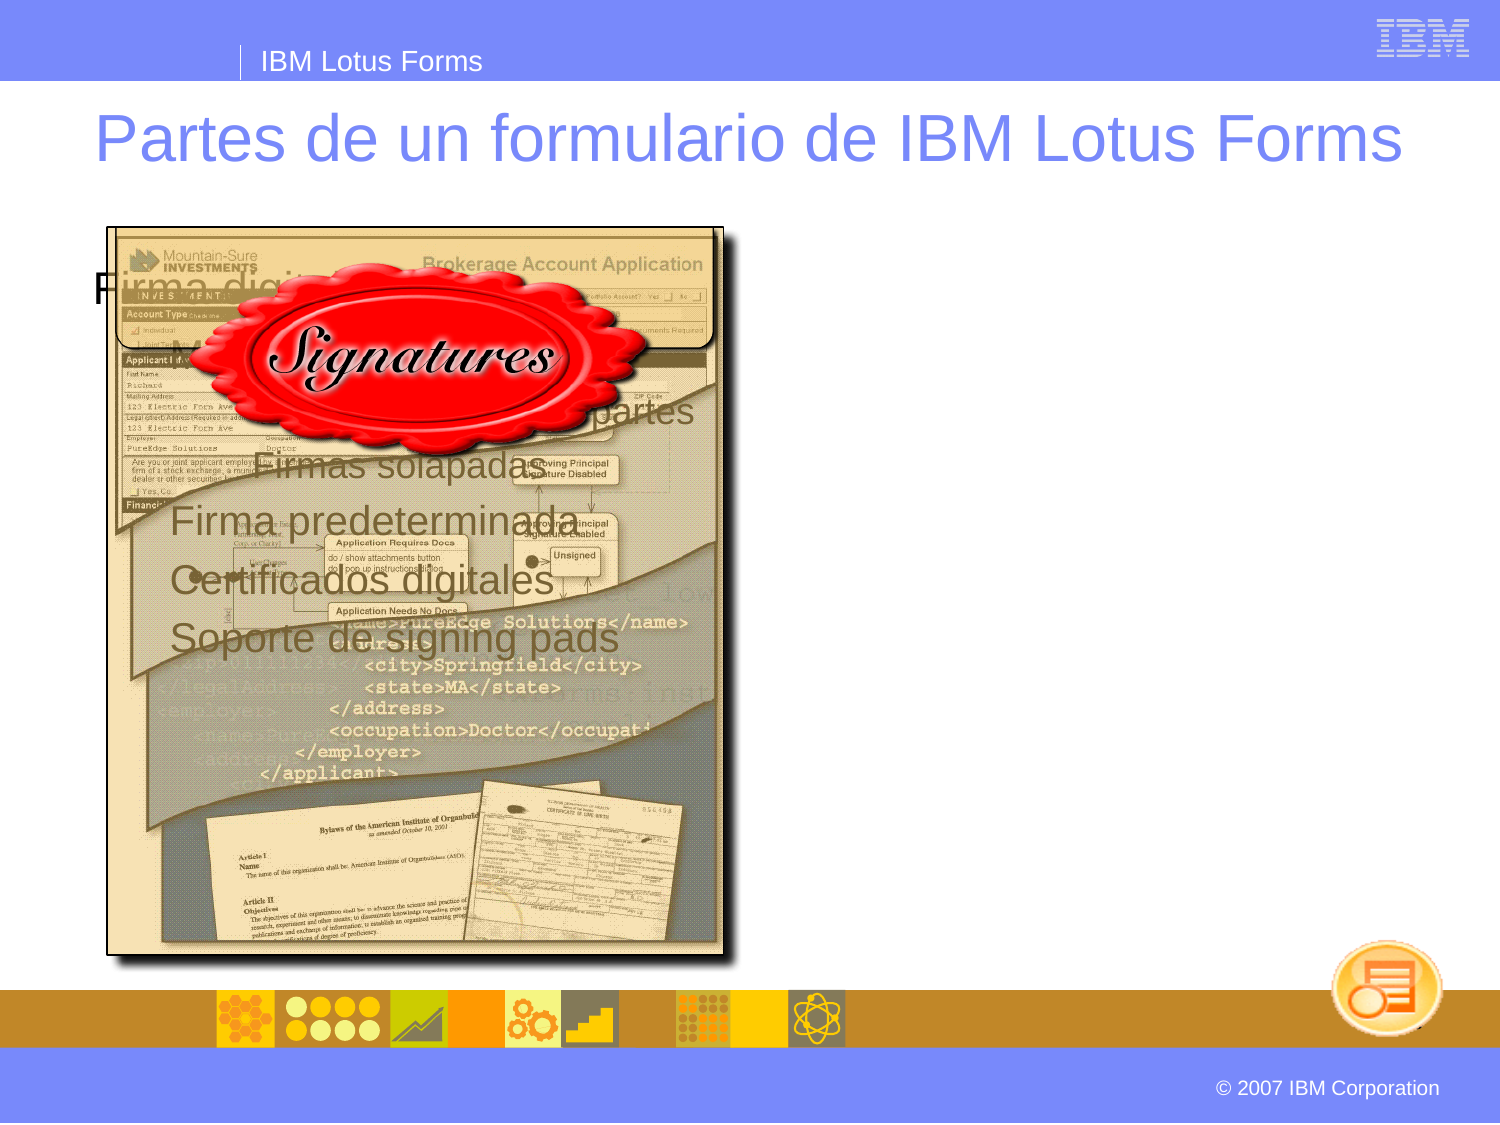

# Partes de un formulario de IBM Lotus Forms
Firma digital
Múltiple firma
Todo el formulario o partes
Firmas solapadas
Firma predeterminada
Certificados digitales
Soporte de signing pads
10